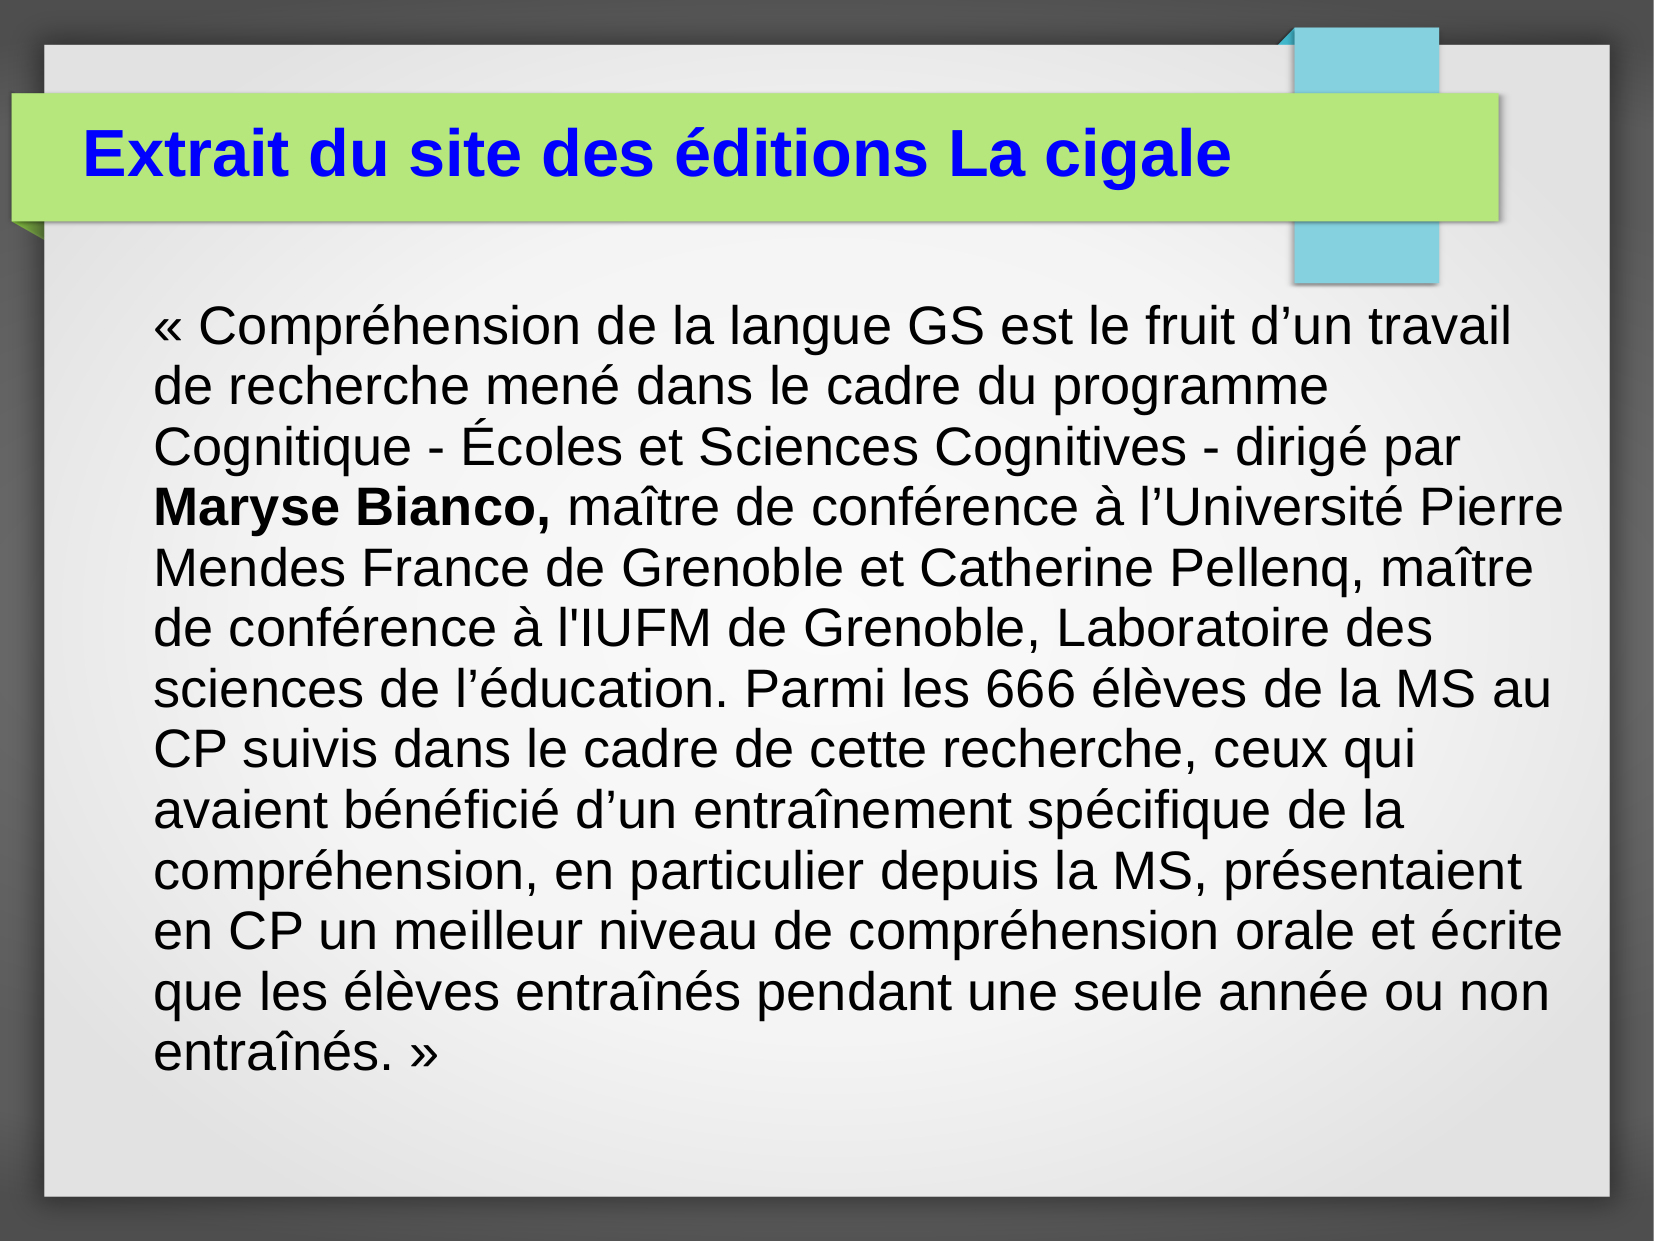

# Extrait du site des éditions La cigale
« Compréhension de la langue GS est le fruit d’un travail de recherche mené dans le cadre du programme Cognitique - Écoles et Sciences Cognitives - dirigé par Maryse Bianco, maître de conférence à l’Université Pierre Mendes France de Grenoble et Catherine Pellenq, maître de conférence à l'IUFM de Grenoble, Laboratoire des sciences de l’éducation. Parmi les 666 élèves de la MS au CP suivis dans le cadre de cette recherche, ceux qui avaient bénéficié d’un entraînement spécifique de la compréhension, en particulier depuis la MS, présentaient en CP un meilleur niveau de compréhension orale et écrite que les élèves entraînés pendant une seule année ou non entraînés. »